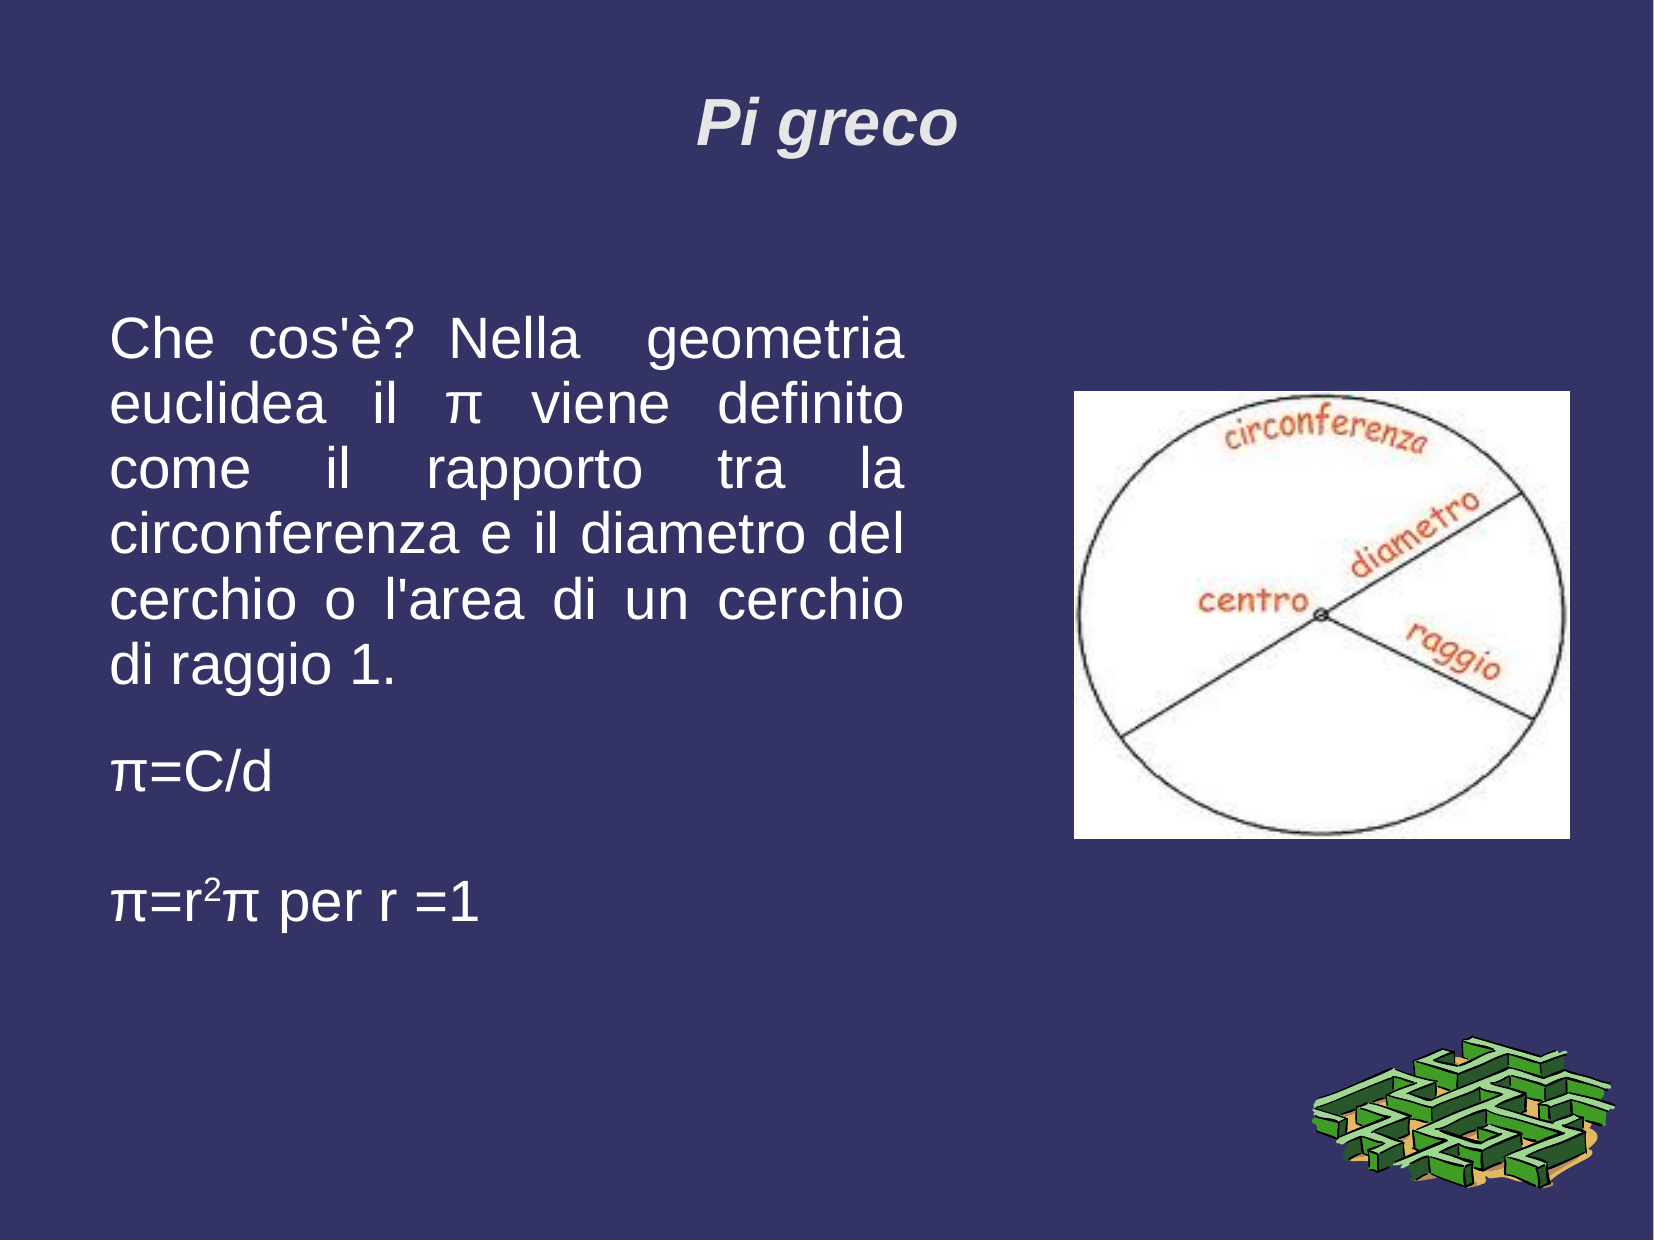

# Pi greco
Che cos'è? Nella geometria euclidea il π viene definito come il rapporto tra la circonferenza e il diametro del cerchio o l'area di un cerchio di raggio 1.
π=C/d
π=r2π per r =1